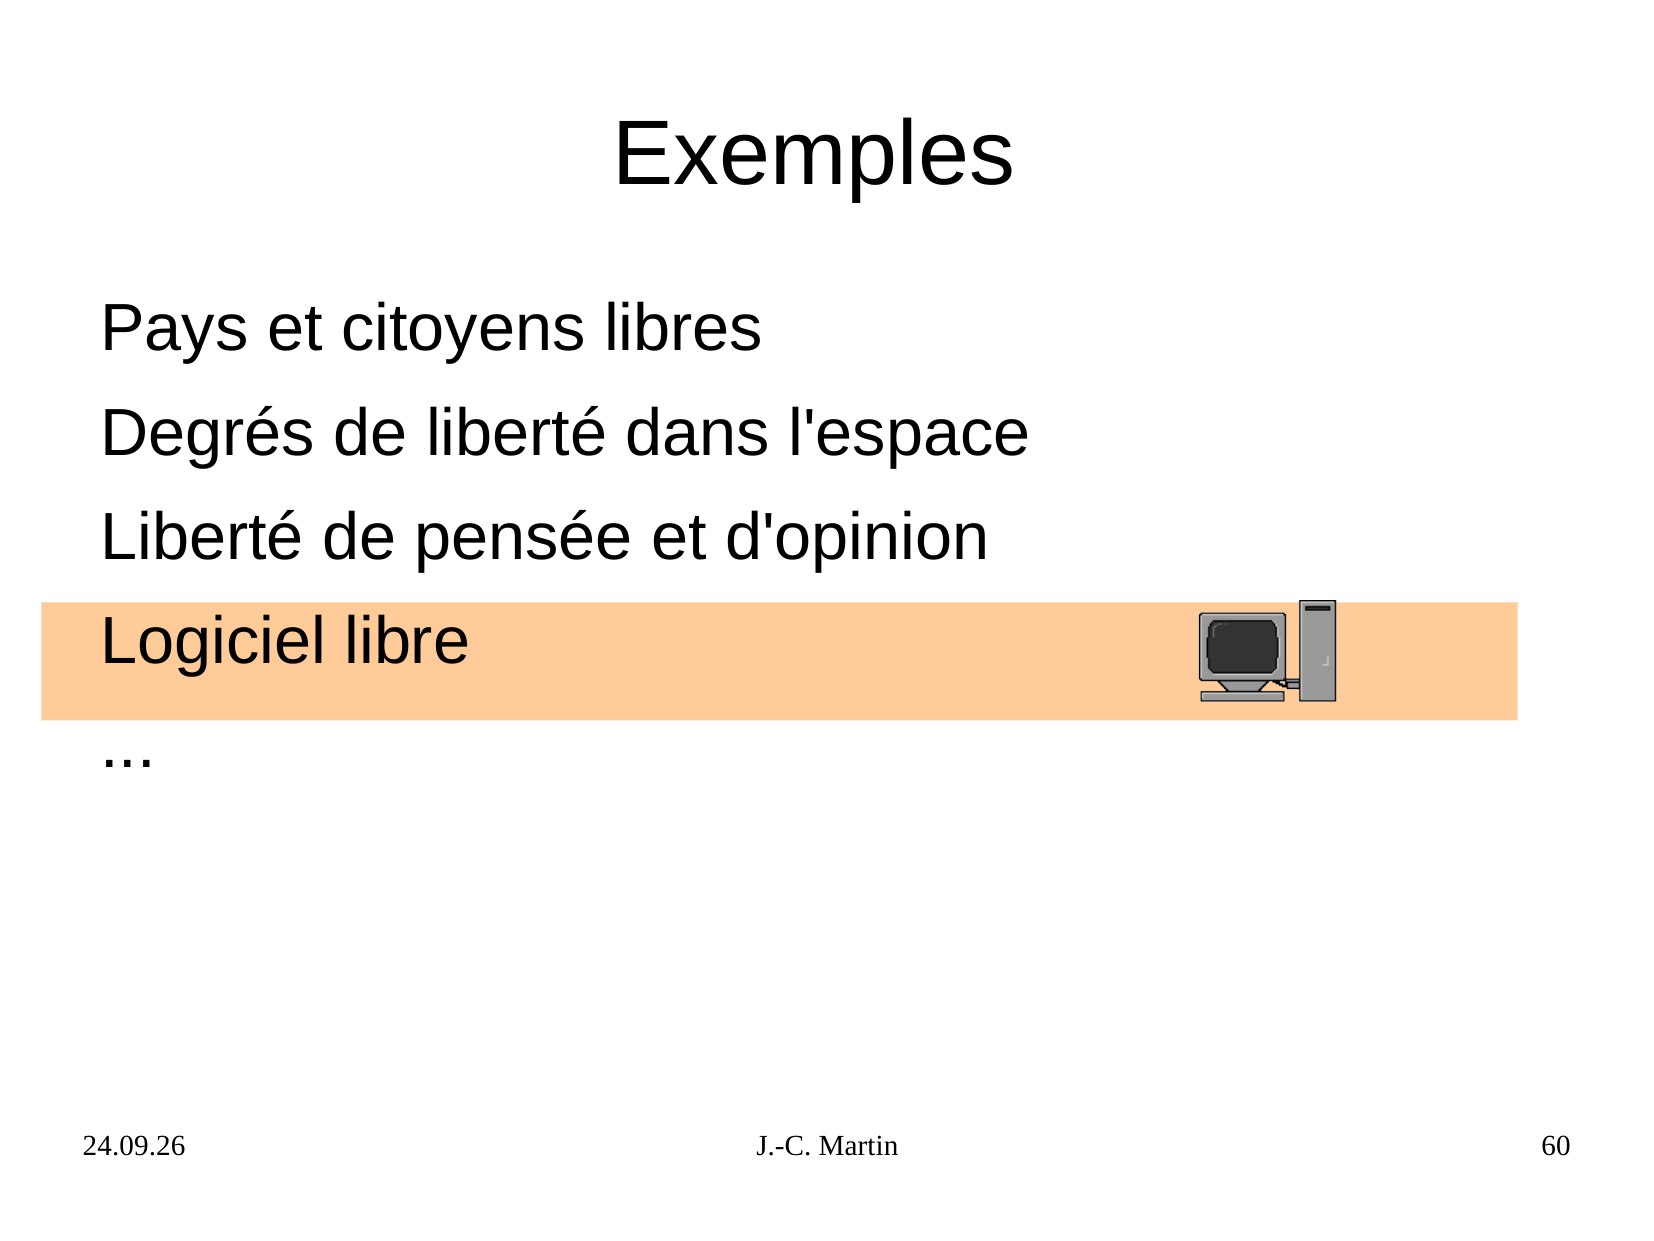

Exemples
# Pays et citoyens libres
Degrés de liberté dans l'espace
Liberté de pensée et d'opinion
Logiciel libre
...
J.-C. Martin
60